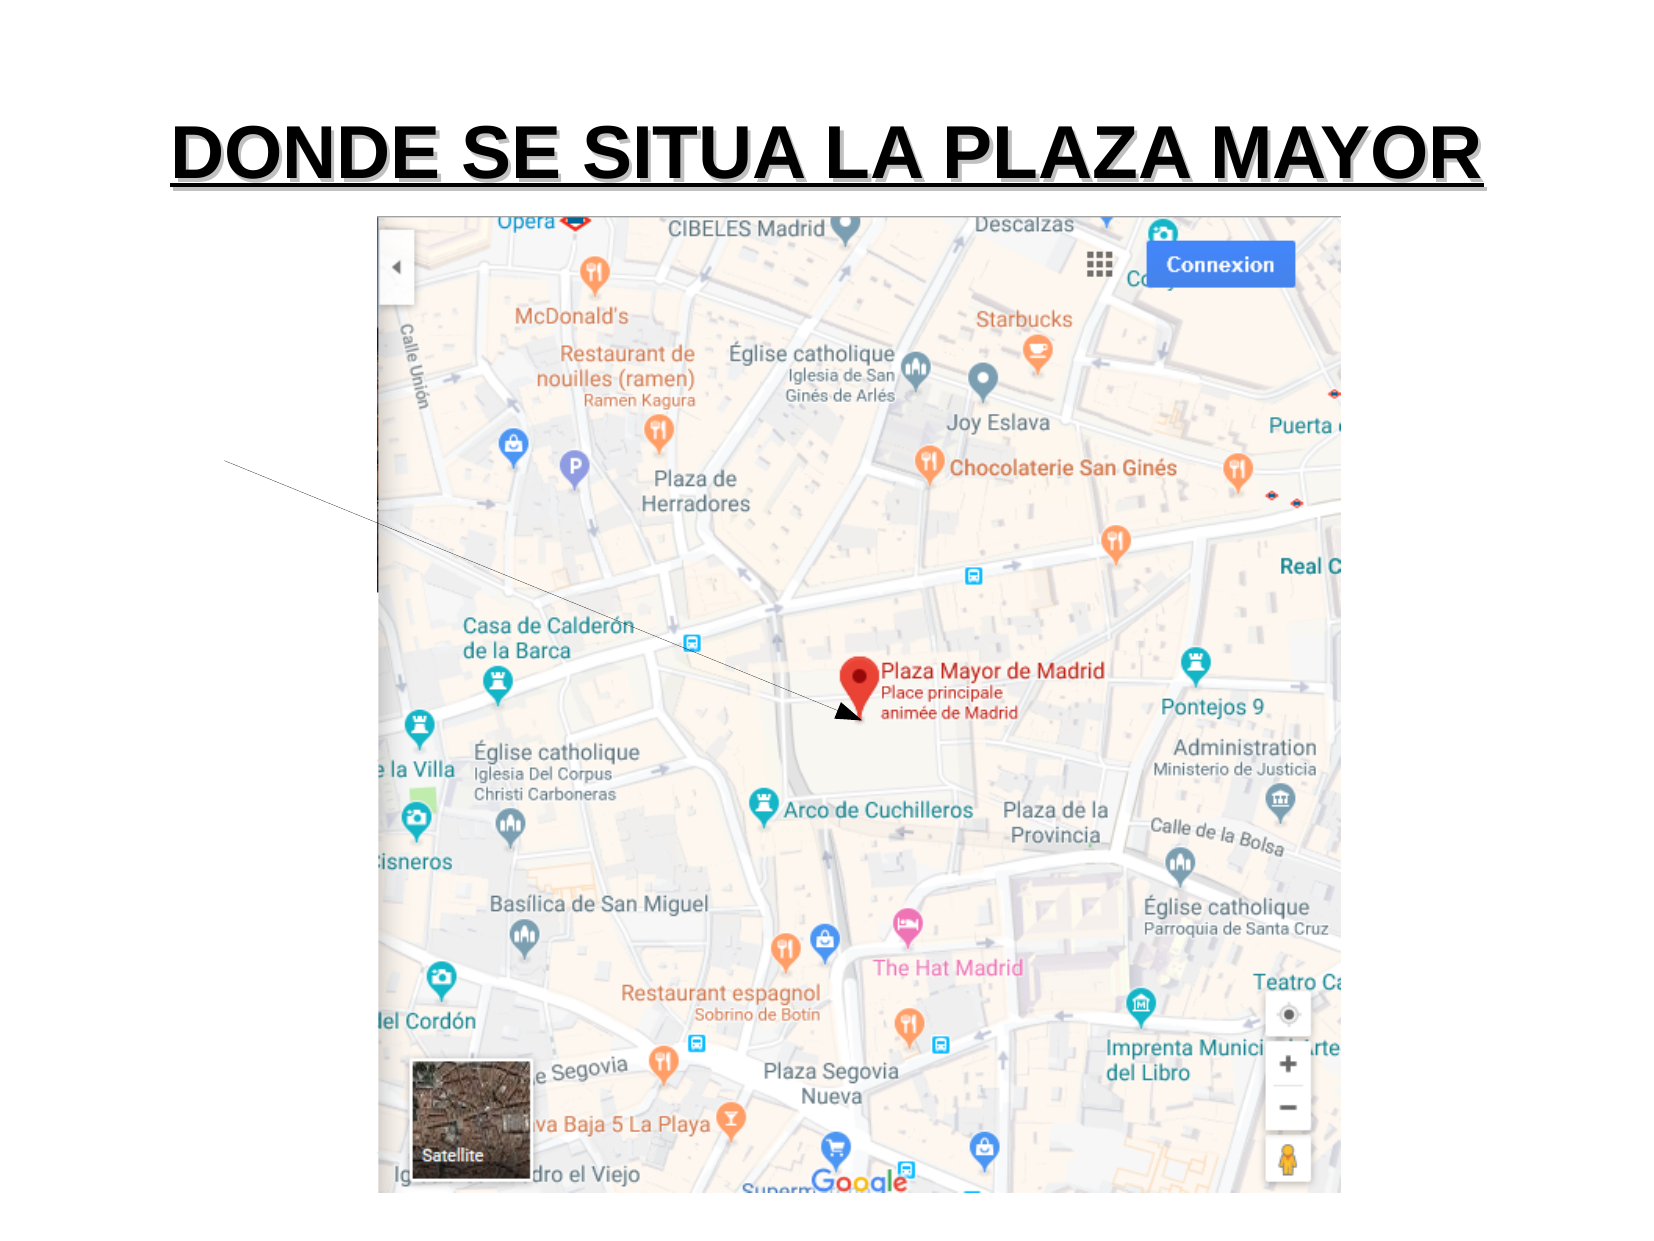

# DONDE SE SITUA LA PLAZA MAYOR